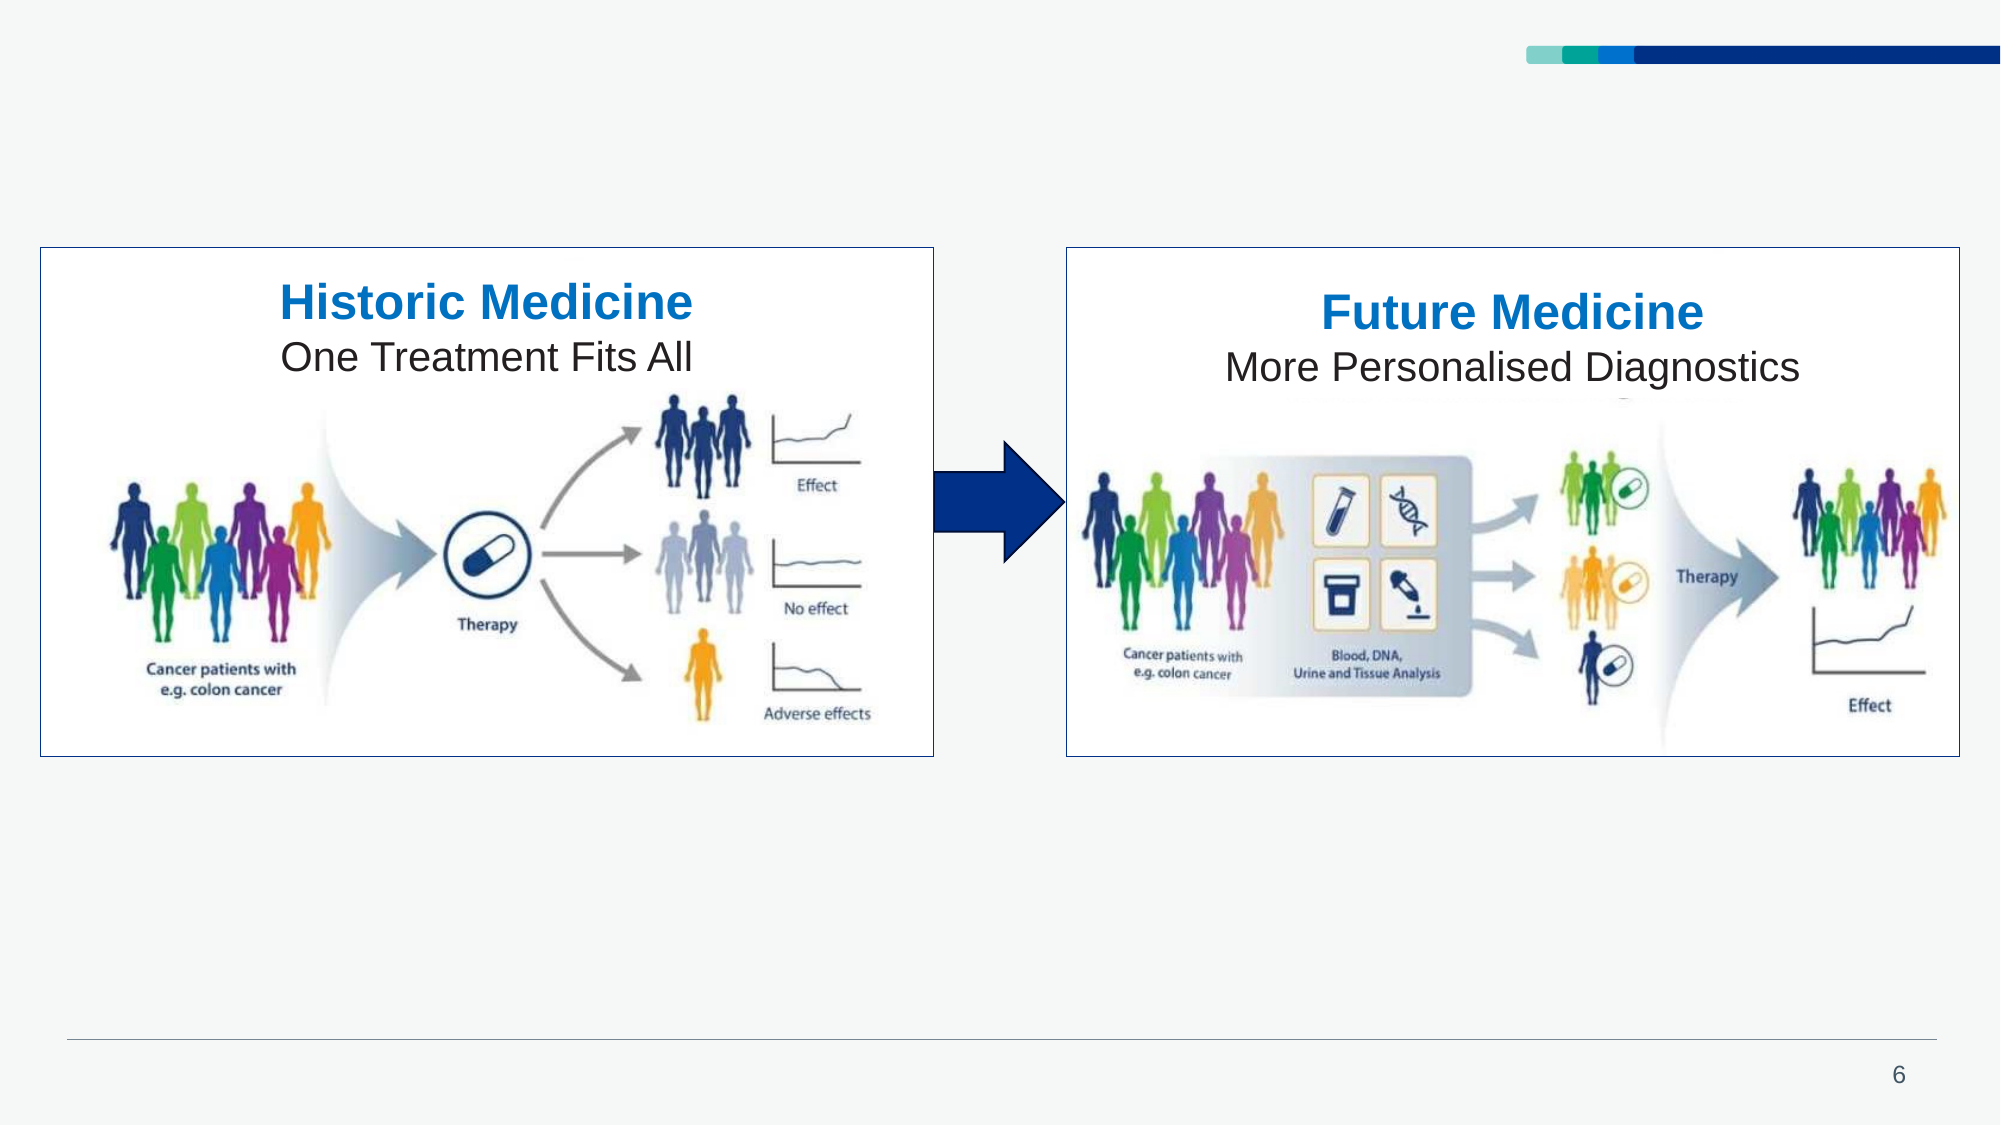

Historic Medicine
One Treatment Fits All
Future Medicine
More Personalised Diagnostics
# The future of healthcare